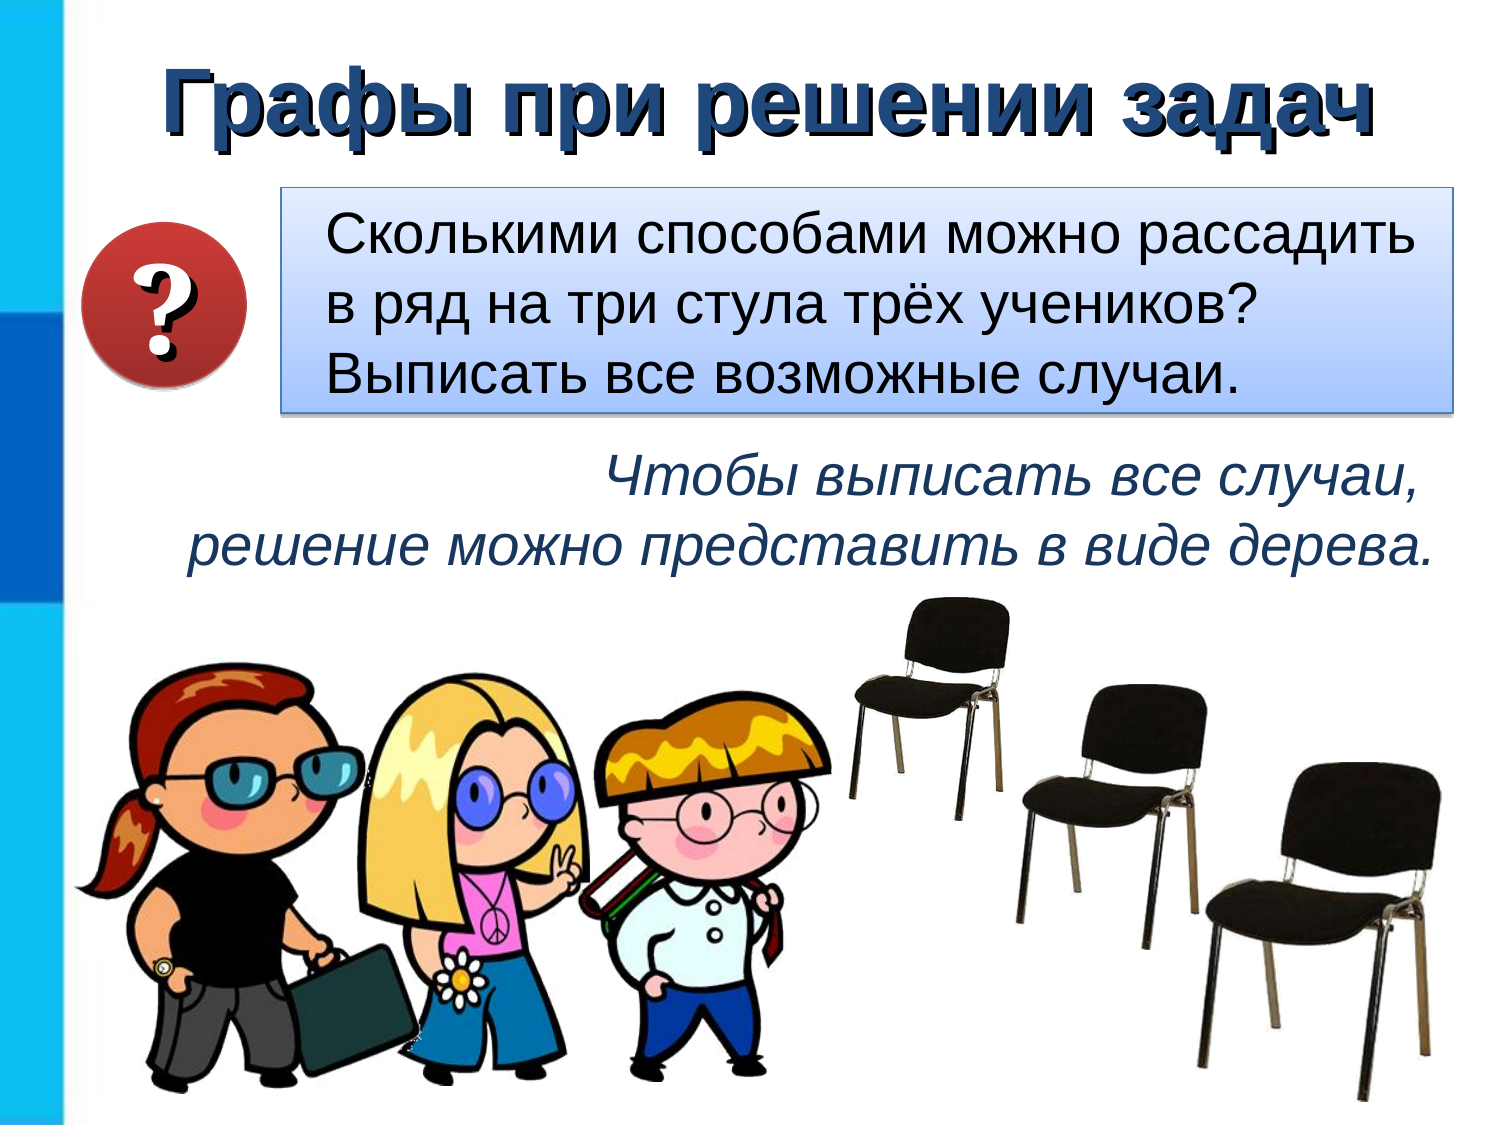

# Графы при решении задач
Сколькими способами можно рассадить
в ряд на три стула трёх учеников?
Выписать все возможные случаи.
?
Чтобы выписать все случаи,
решение можно представить в виде дерева.